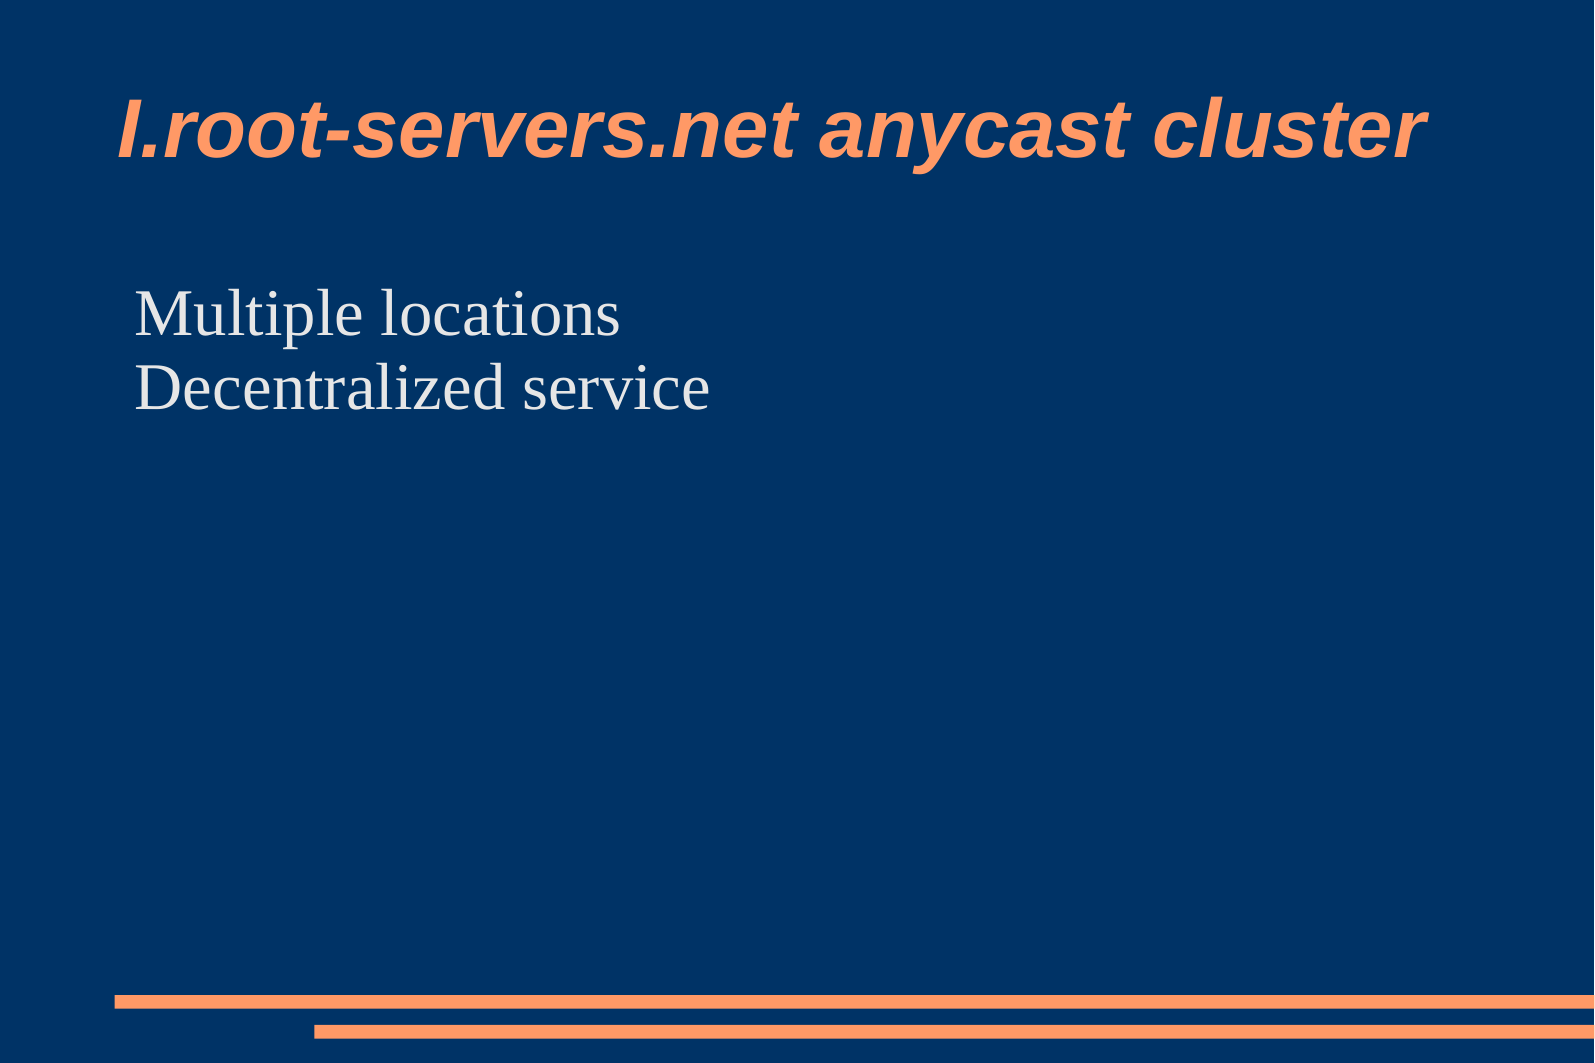

# I.root-servers.net anycast cluster
Multiple locations
Decentralized service